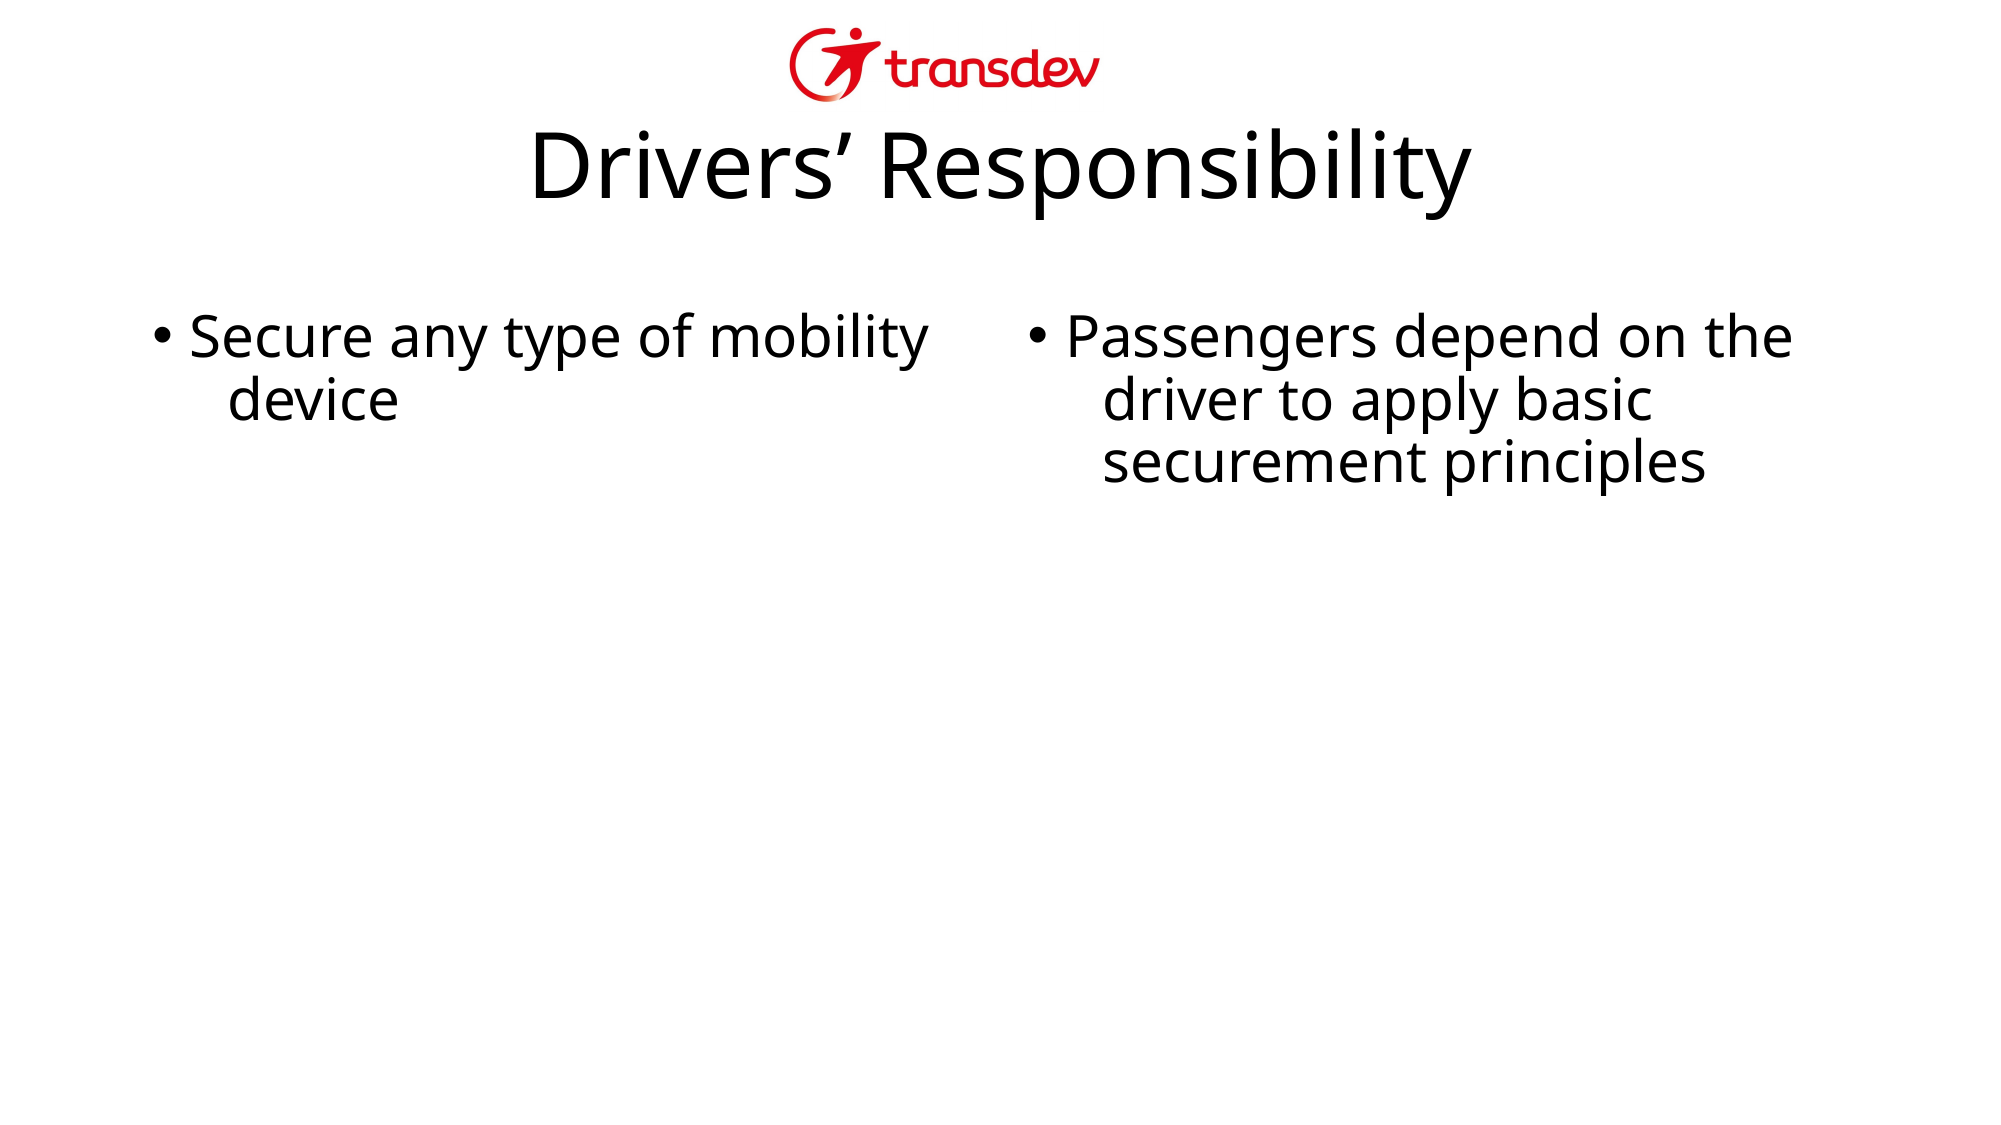

# Drivers’ Responsibility
Secure any type of mobility device
Passengers depend on the driver to apply basic securement principles